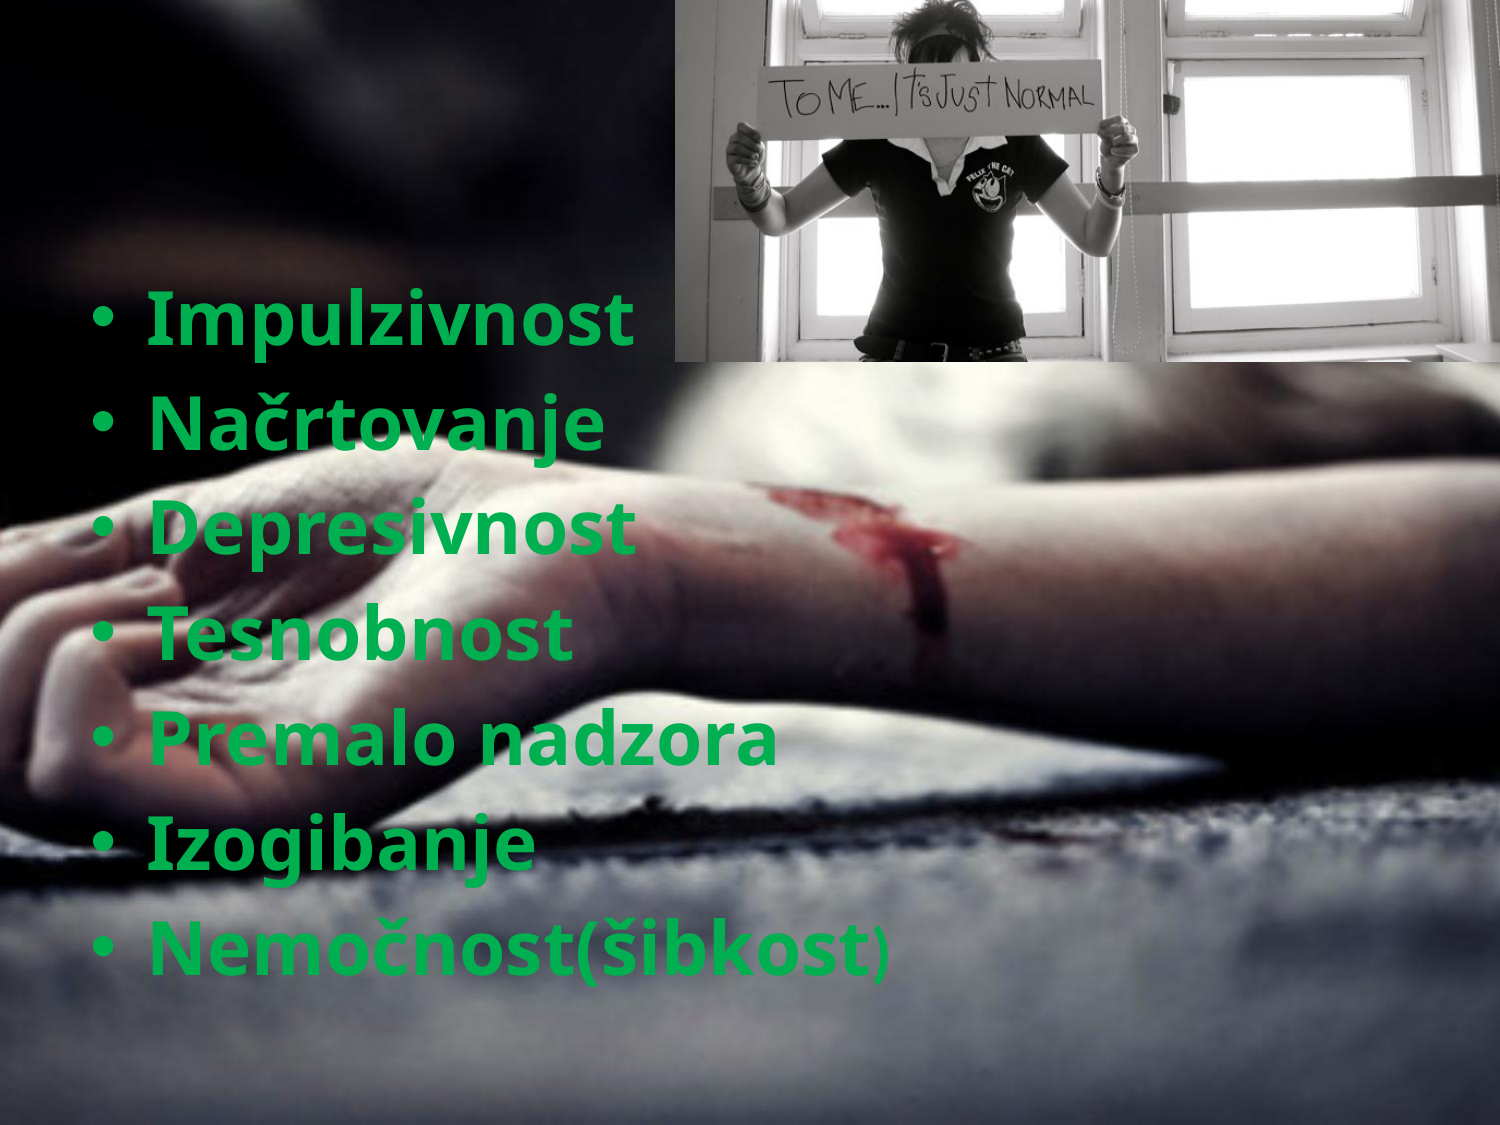

#
Impulzivnost
Načrtovanje
Depresivnost
Tesnobnost
Premalo nadzora
Izogibanje
Nemočnost(šibkost)